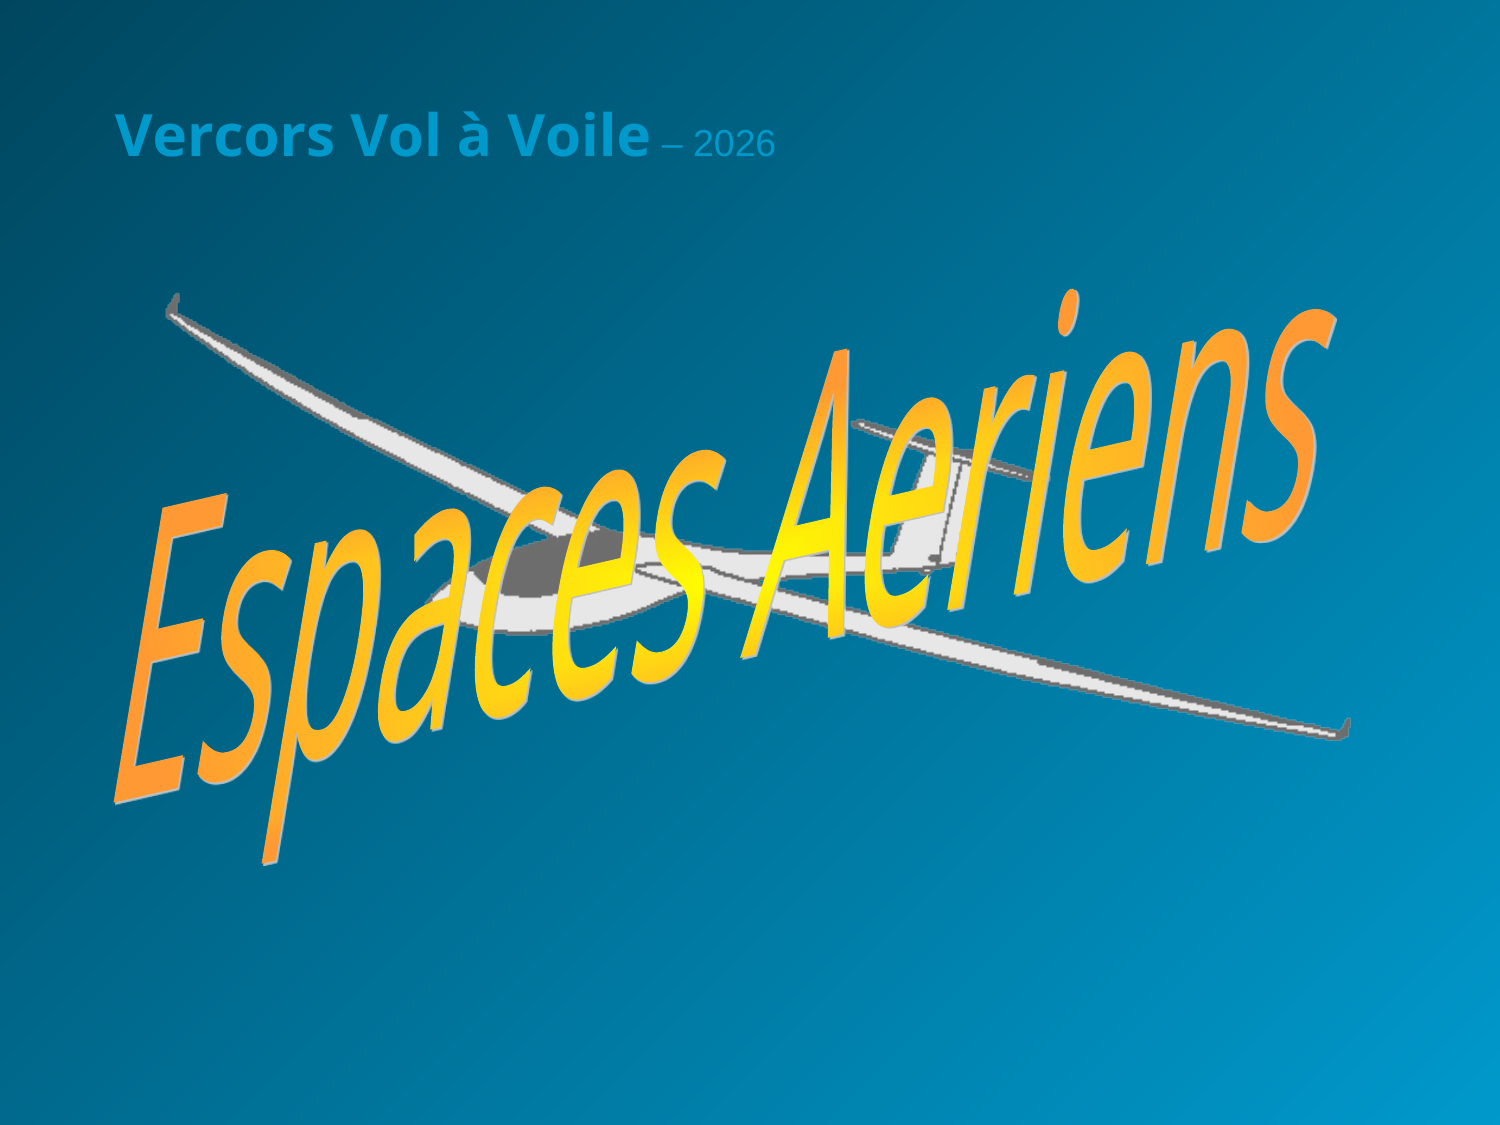

Vercors Vol à Voile – 2026
Espaces Aeriens